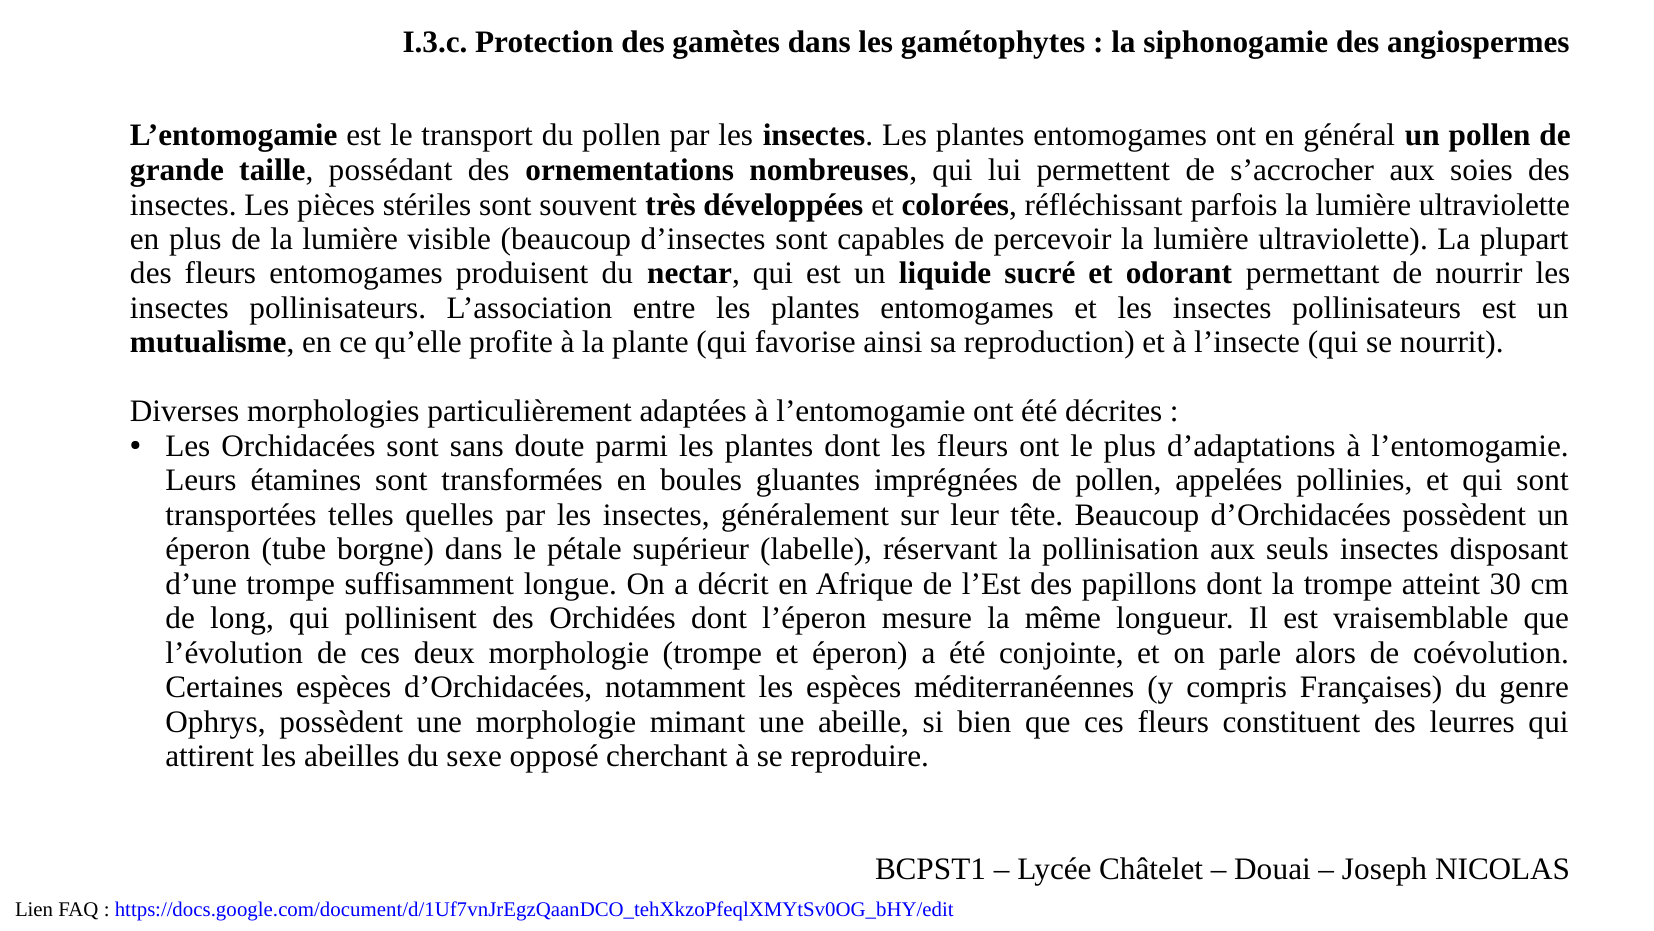

I.3.c. Protection des gamètes dans les gamétophytes : la siphonogamie des angiospermes
L’entomogamie est le transport du pollen par les insectes. Les plantes entomogames ont en général un pollen de grande taille, possédant des ornementations nombreuses, qui lui permettent de s’accrocher aux soies des insectes. Les pièces stériles sont souvent très développées et colorées, réfléchissant parfois la lumière ultraviolette en plus de la lumière visible (beaucoup d’insectes sont capables de percevoir la lumière ultraviolette). La plupart des fleurs entomogames produisent du nectar, qui est un liquide sucré et odorant permettant de nourrir les insectes pollinisateurs. L’association entre les plantes entomogames et les insectes pollinisateurs est un mutualisme, en ce qu’elle profite à la plante (qui favorise ainsi sa reproduction) et à l’insecte (qui se nourrit).
Diverses morphologies particulièrement adaptées à l’entomogamie ont été décrites :
Les Orchidacées sont sans doute parmi les plantes dont les fleurs ont le plus d’adaptations à l’entomogamie. Leurs étamines sont transformées en boules gluantes imprégnées de pollen, appelées pollinies, et qui sont transportées telles quelles par les insectes, généralement sur leur tête. Beaucoup d’Orchidacées possèdent un éperon (tube borgne) dans le pétale supérieur (labelle), réservant la pollinisation aux seuls insectes disposant d’une trompe suffisamment longue. On a décrit en Afrique de l’Est des papillons dont la trompe atteint 30 cm de long, qui pollinisent des Orchidées dont l’éperon mesure la même longueur. Il est vraisemblable que l’évolution de ces deux morphologie (trompe et éperon) a été conjointe, et on parle alors de coévolution. Certaines espèces d’Orchidacées, notamment les espèces méditerranéennes (y compris Françaises) du genre Ophrys, possèdent une morphologie mimant une abeille, si bien que ces fleurs constituent des leurres qui attirent les abeilles du sexe opposé cherchant à se reproduire.
BCPST1 – Lycée Châtelet – Douai – Joseph NICOLAS
Lien FAQ : https://docs.google.com/document/d/1Uf7vnJrEgzQaanDCO_tehXkzoPfeqlXMYtSv0OG_bHY/edit